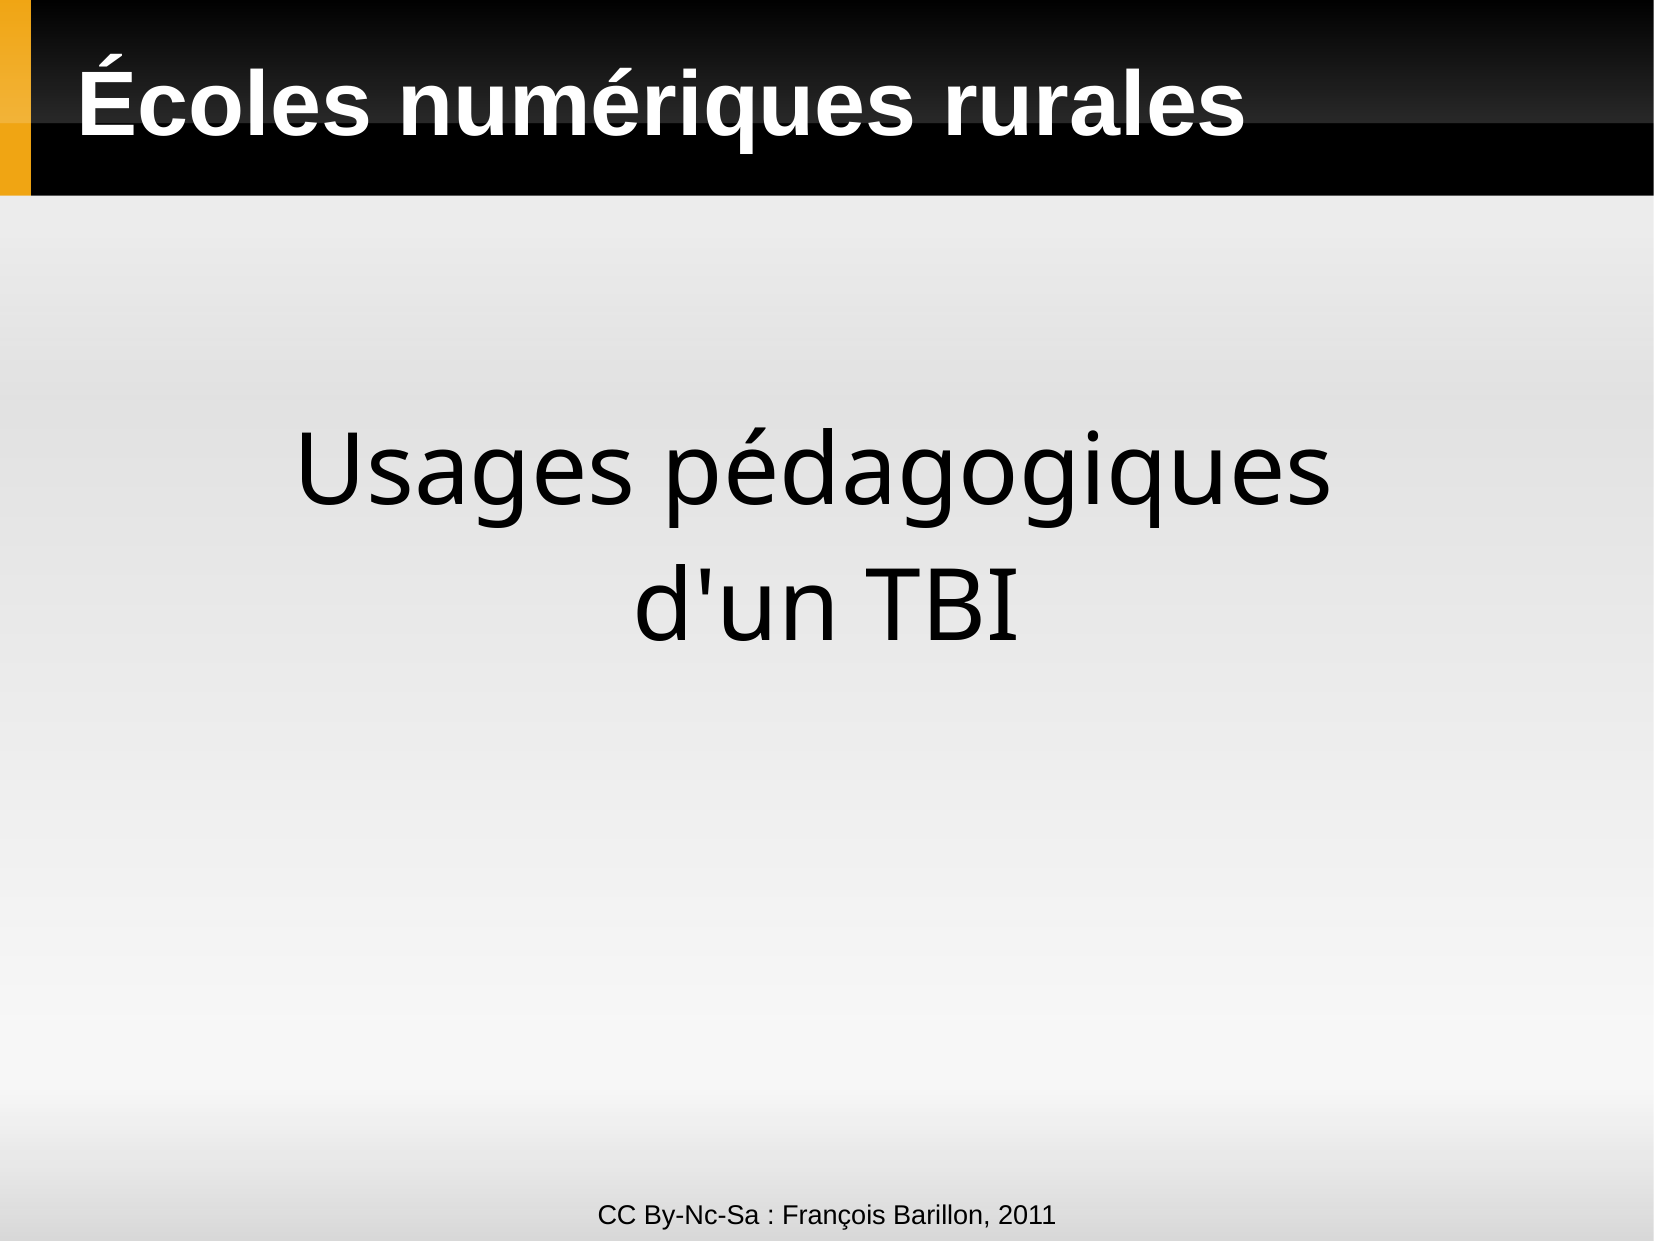

Écoles numériques rurales
# Usages pédagogiques d'un TBI